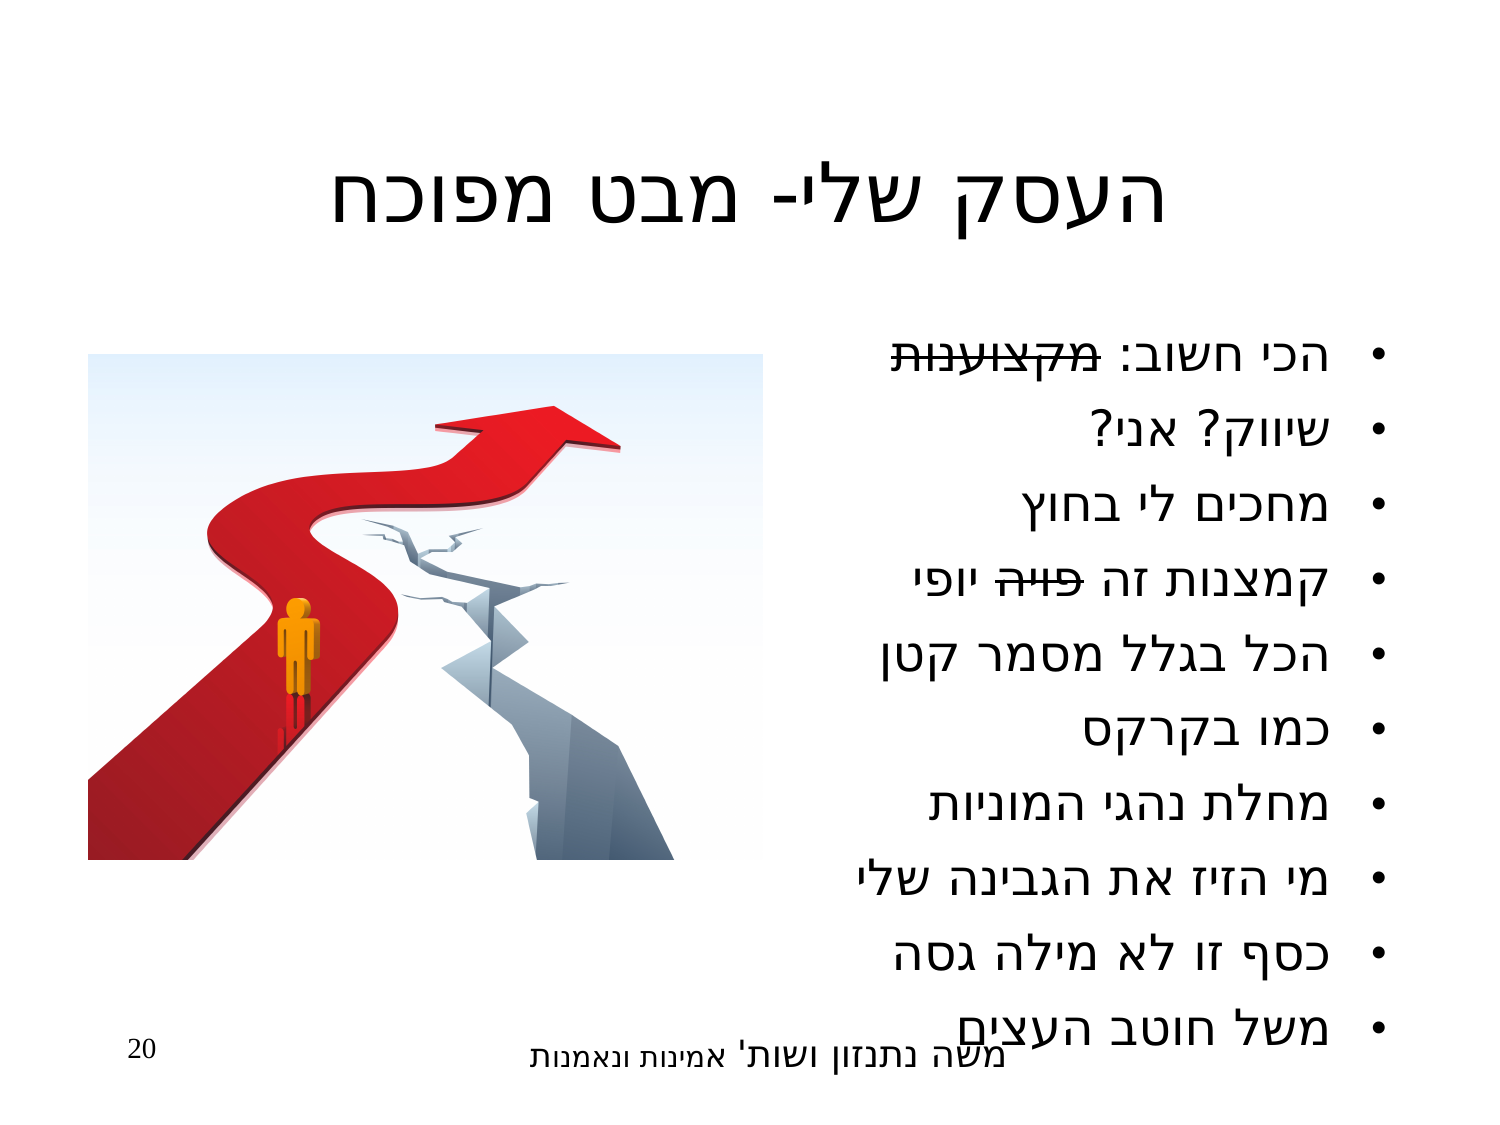

# העסק שלי- מבט מפוכח
הכי חשוב: מקצוענות
שיווק? אני?
מחכים לי בחוץ
קמצנות זה פויה יופי
הכל בגלל מסמר קטן
כמו בקרקס
מחלת נהגי המוניות
מי הזיז את הגבינה שלי
כסף זו לא מילה גסה
משל חוטב העצים
20
משה נתנזון ושות'- אמינות ונאמנות